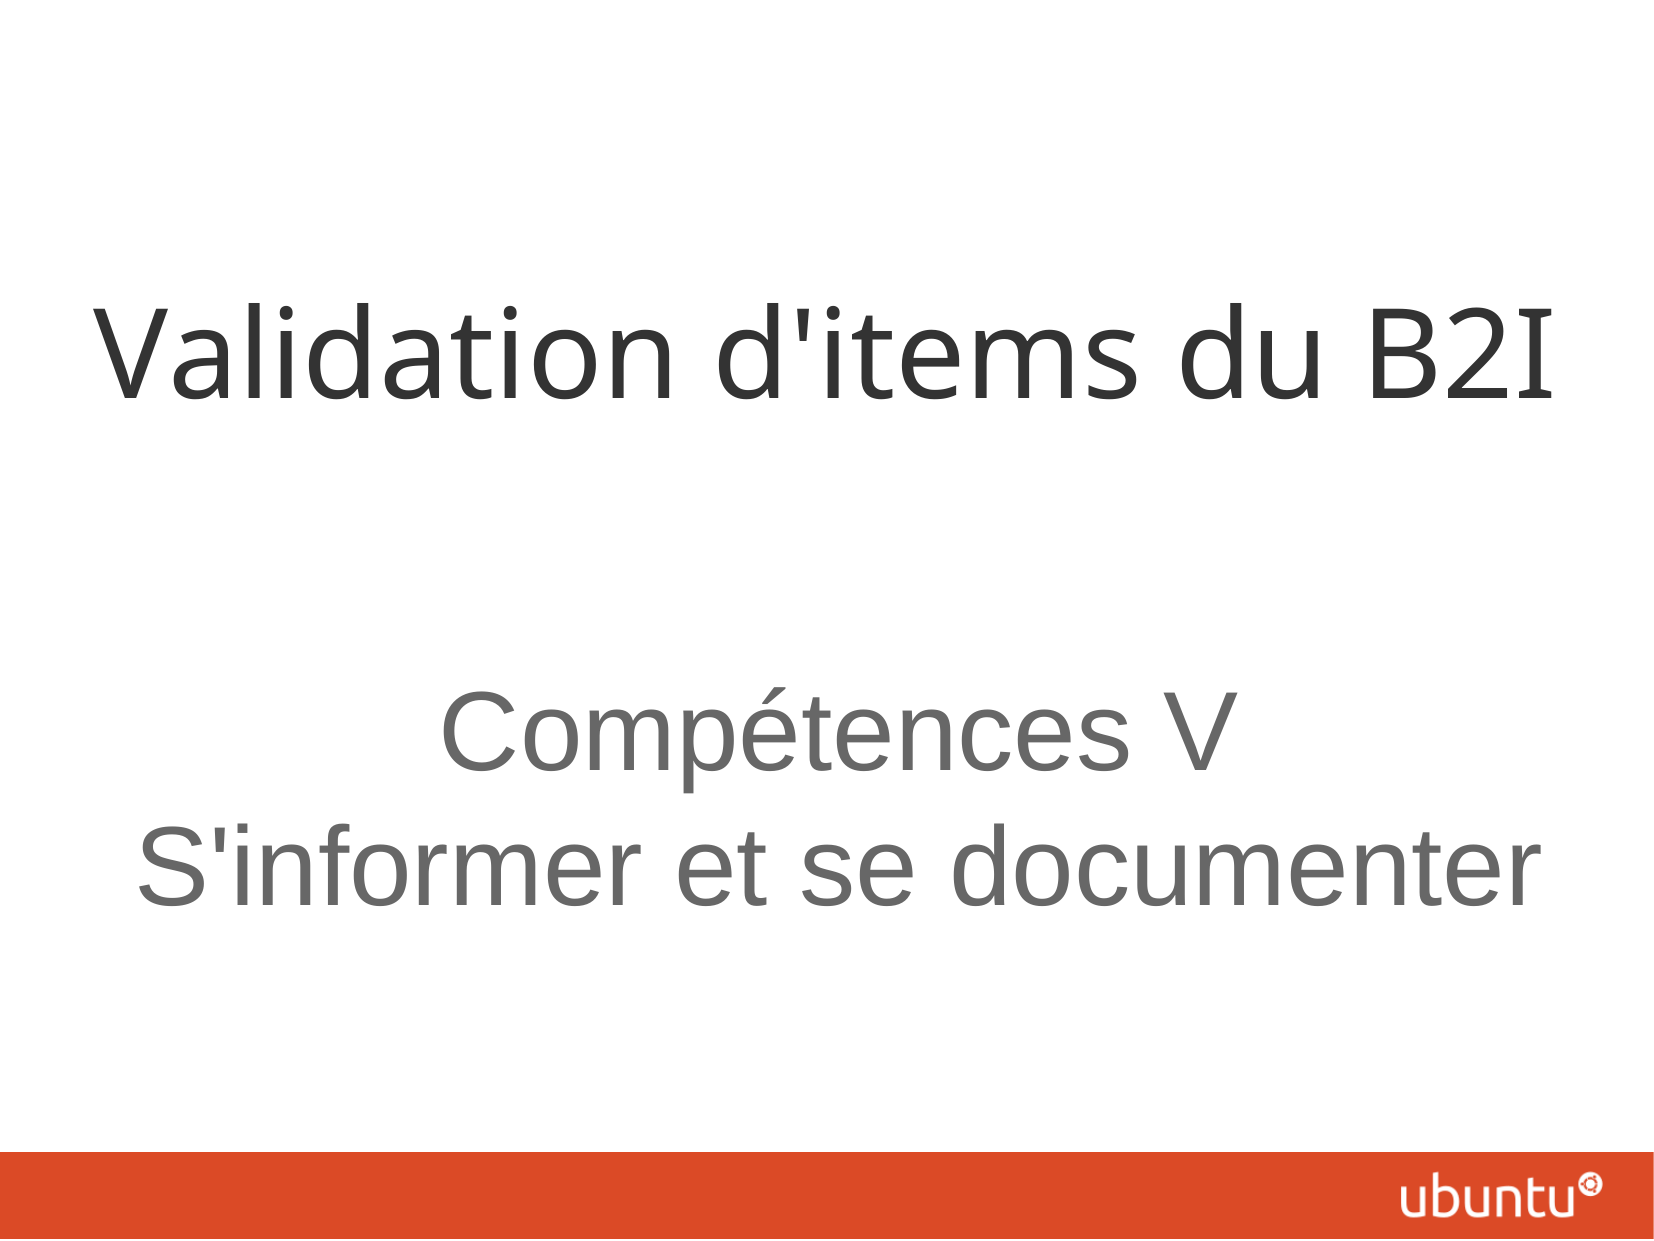

# Validation d'items du B2I
Compétences V
S'informer et se documenter